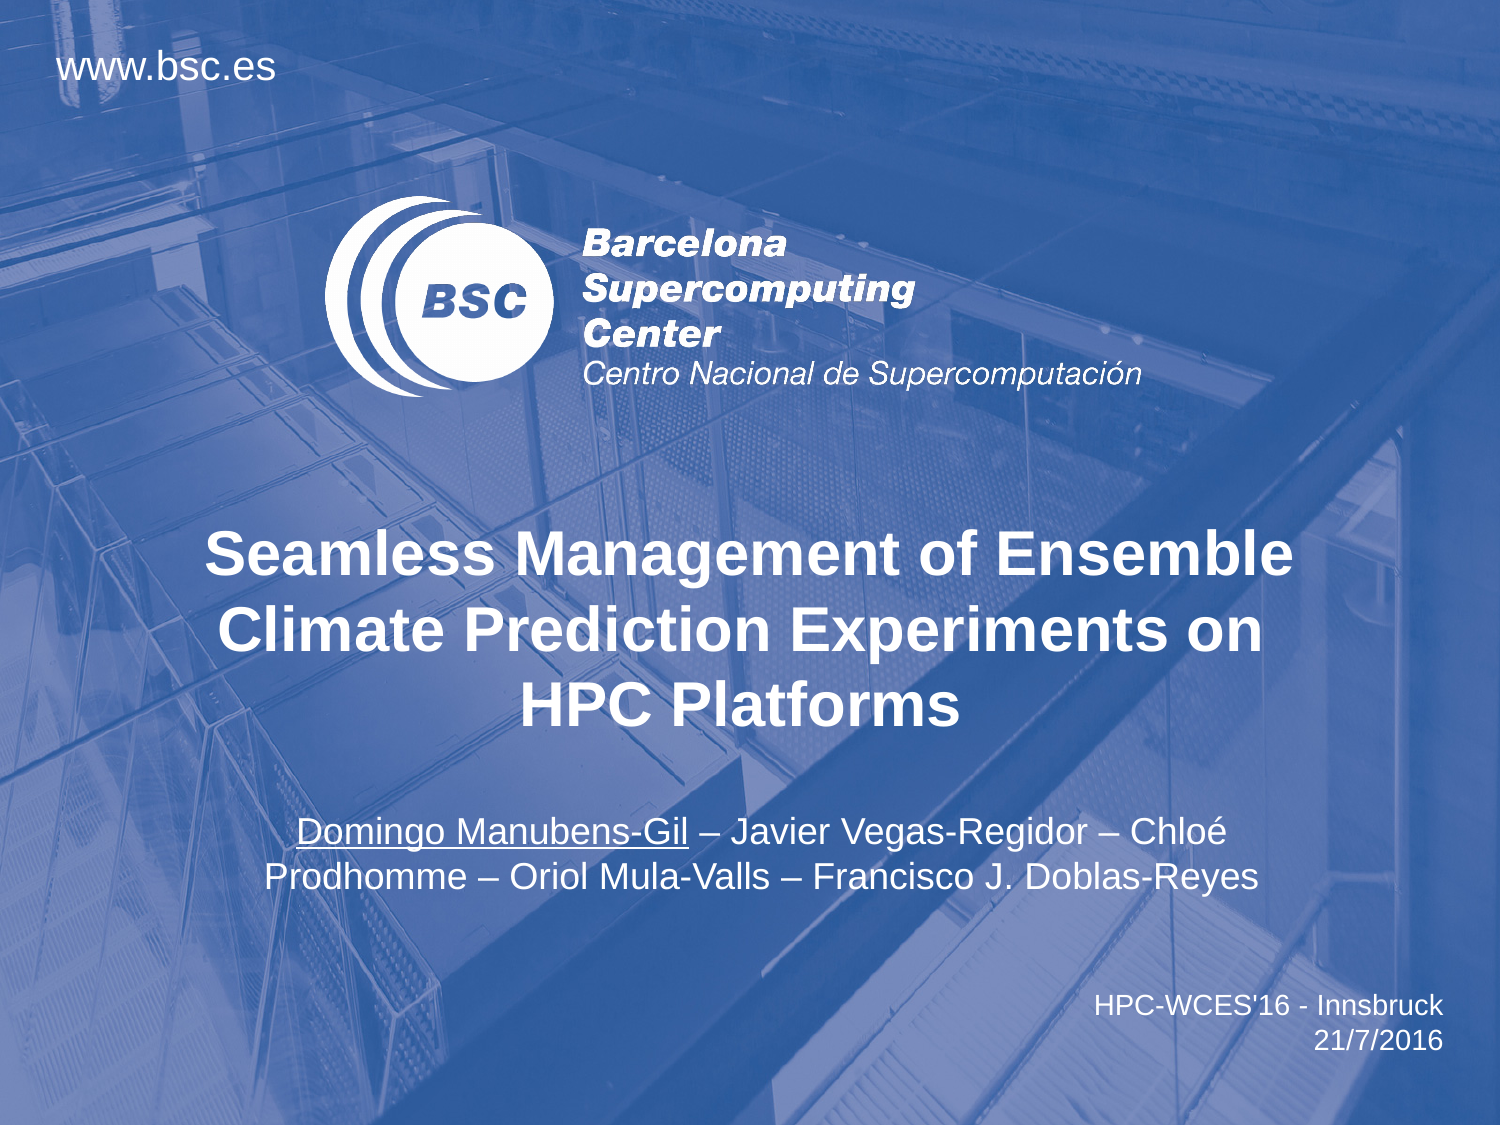

# Seamless Management of Ensemble Climate Prediction Experiments on HPC Platforms
Domingo Manubens-Gil – Javier Vegas-Regidor – Chloé Prodhomme – Oriol Mula-Valls – Francisco J. Doblas-Reyes
HPC-WCES'16 - Innsbruck 21/7/2016